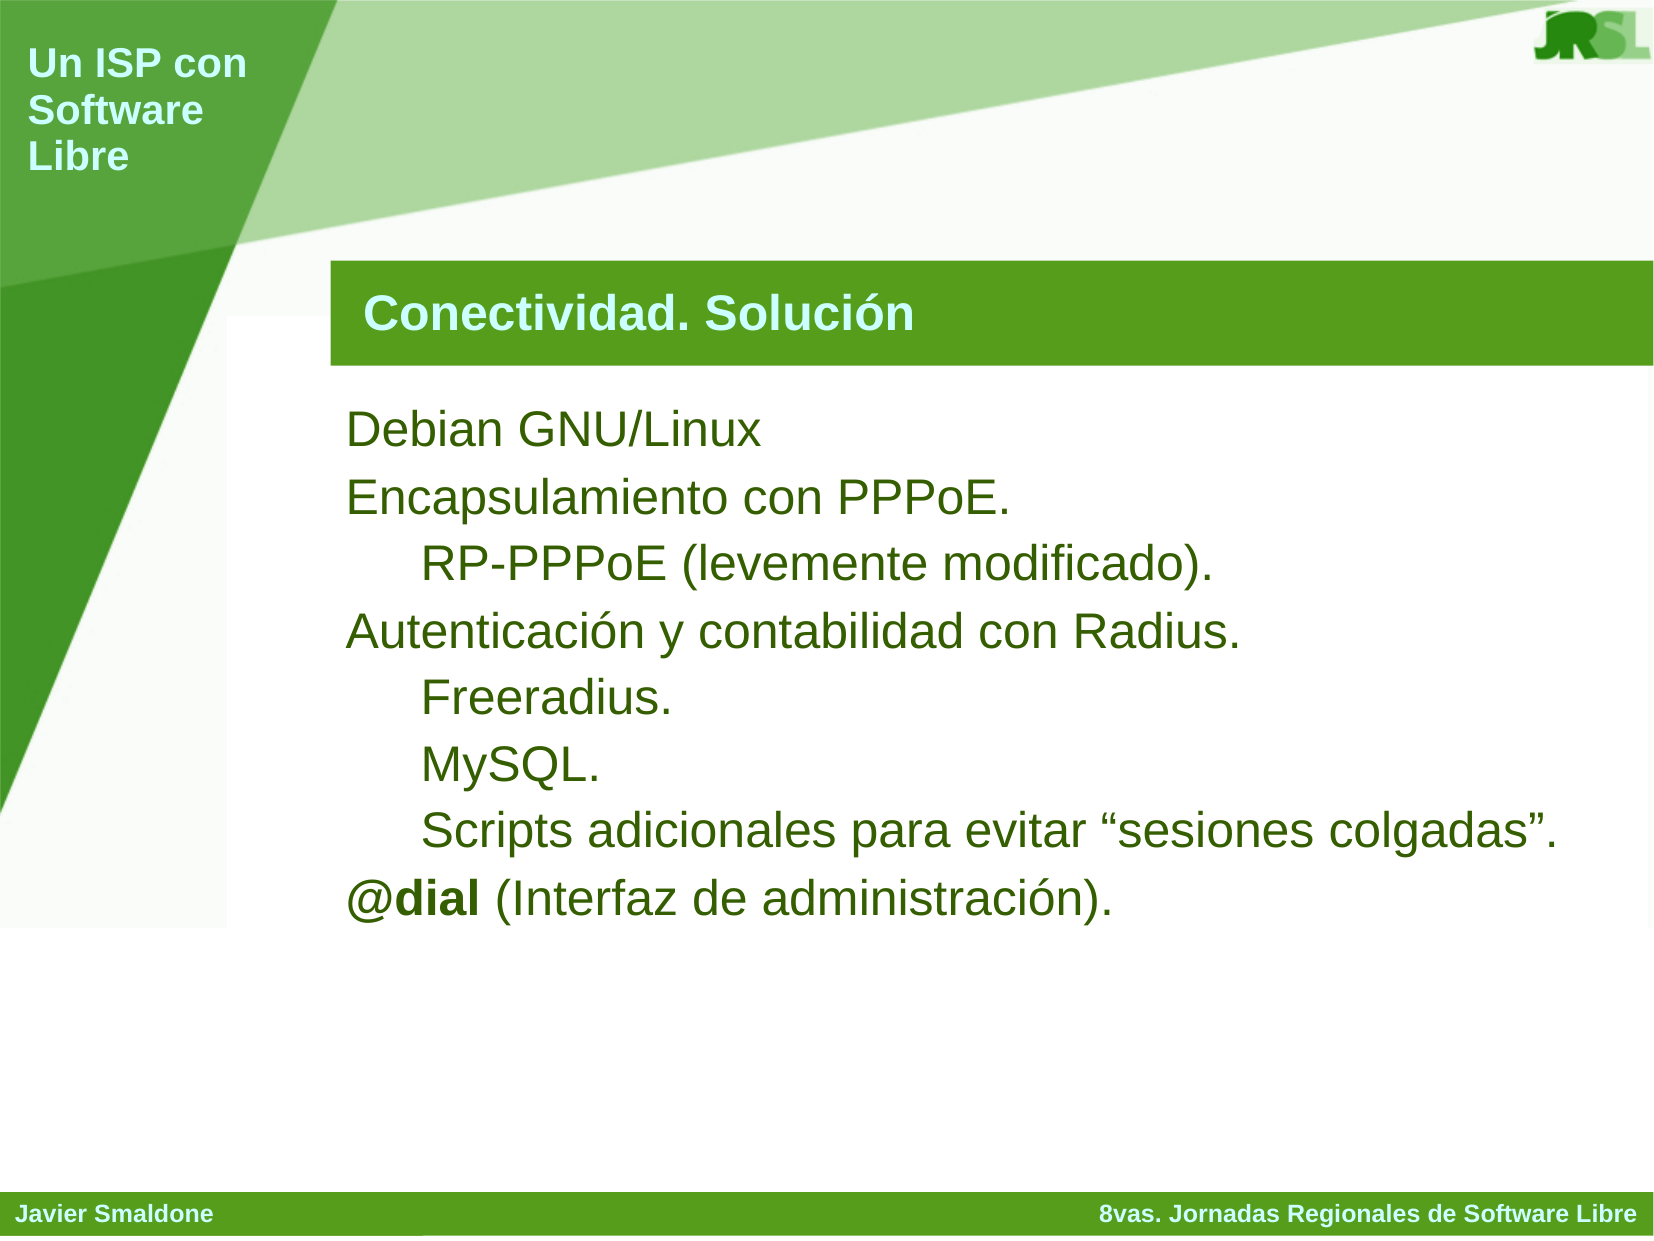

# Conectividad. Solución
Debian GNU/Linux
Encapsulamiento con PPPoE.
RP-PPPoE (levemente modificado).
Autenticación y contabilidad con Radius.
Freeradius.
MySQL.
Scripts adicionales para evitar “sesiones colgadas”.
@dial (Interfaz de administración).